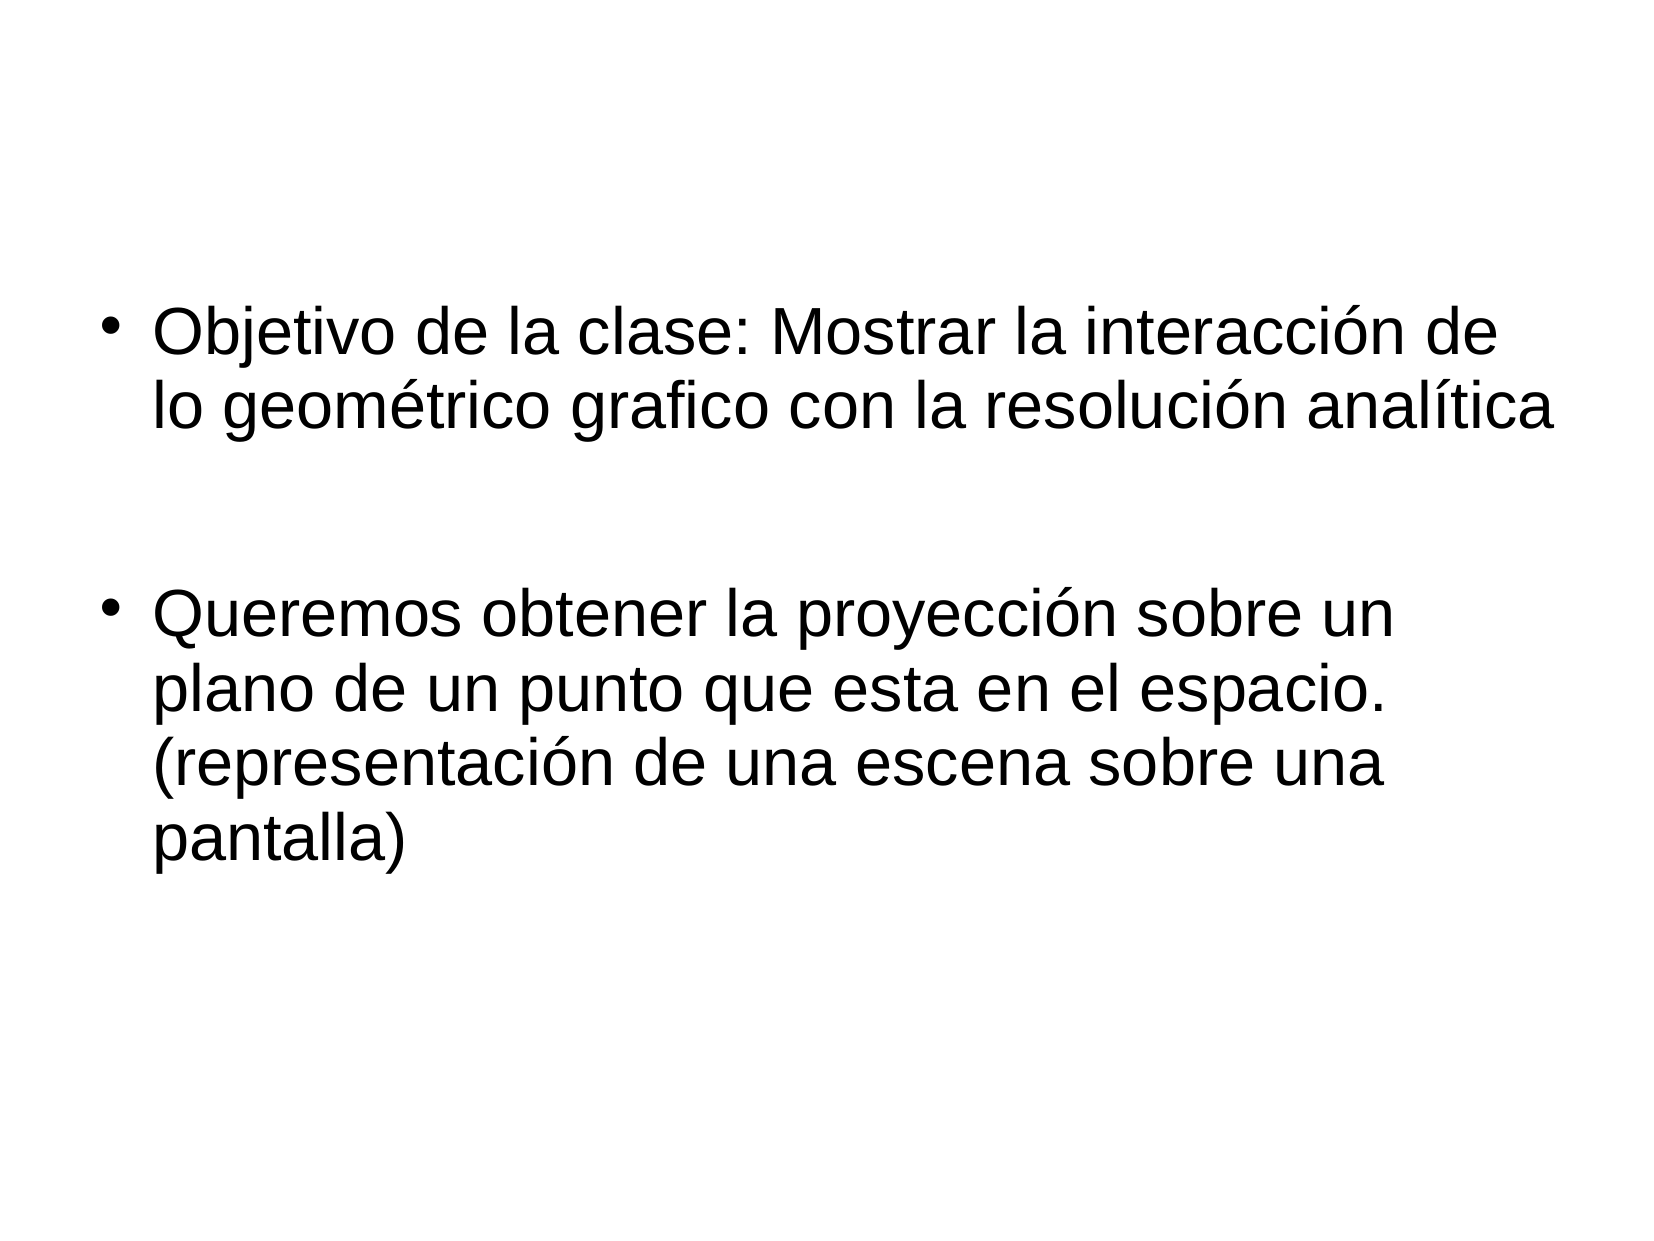

#
Objetivo de la clase: Mostrar la interacción de lo geométrico grafico con la resolución analítica
Queremos obtener la proyección sobre un plano de un punto que esta en el espacio. (representación de una escena sobre una pantalla)